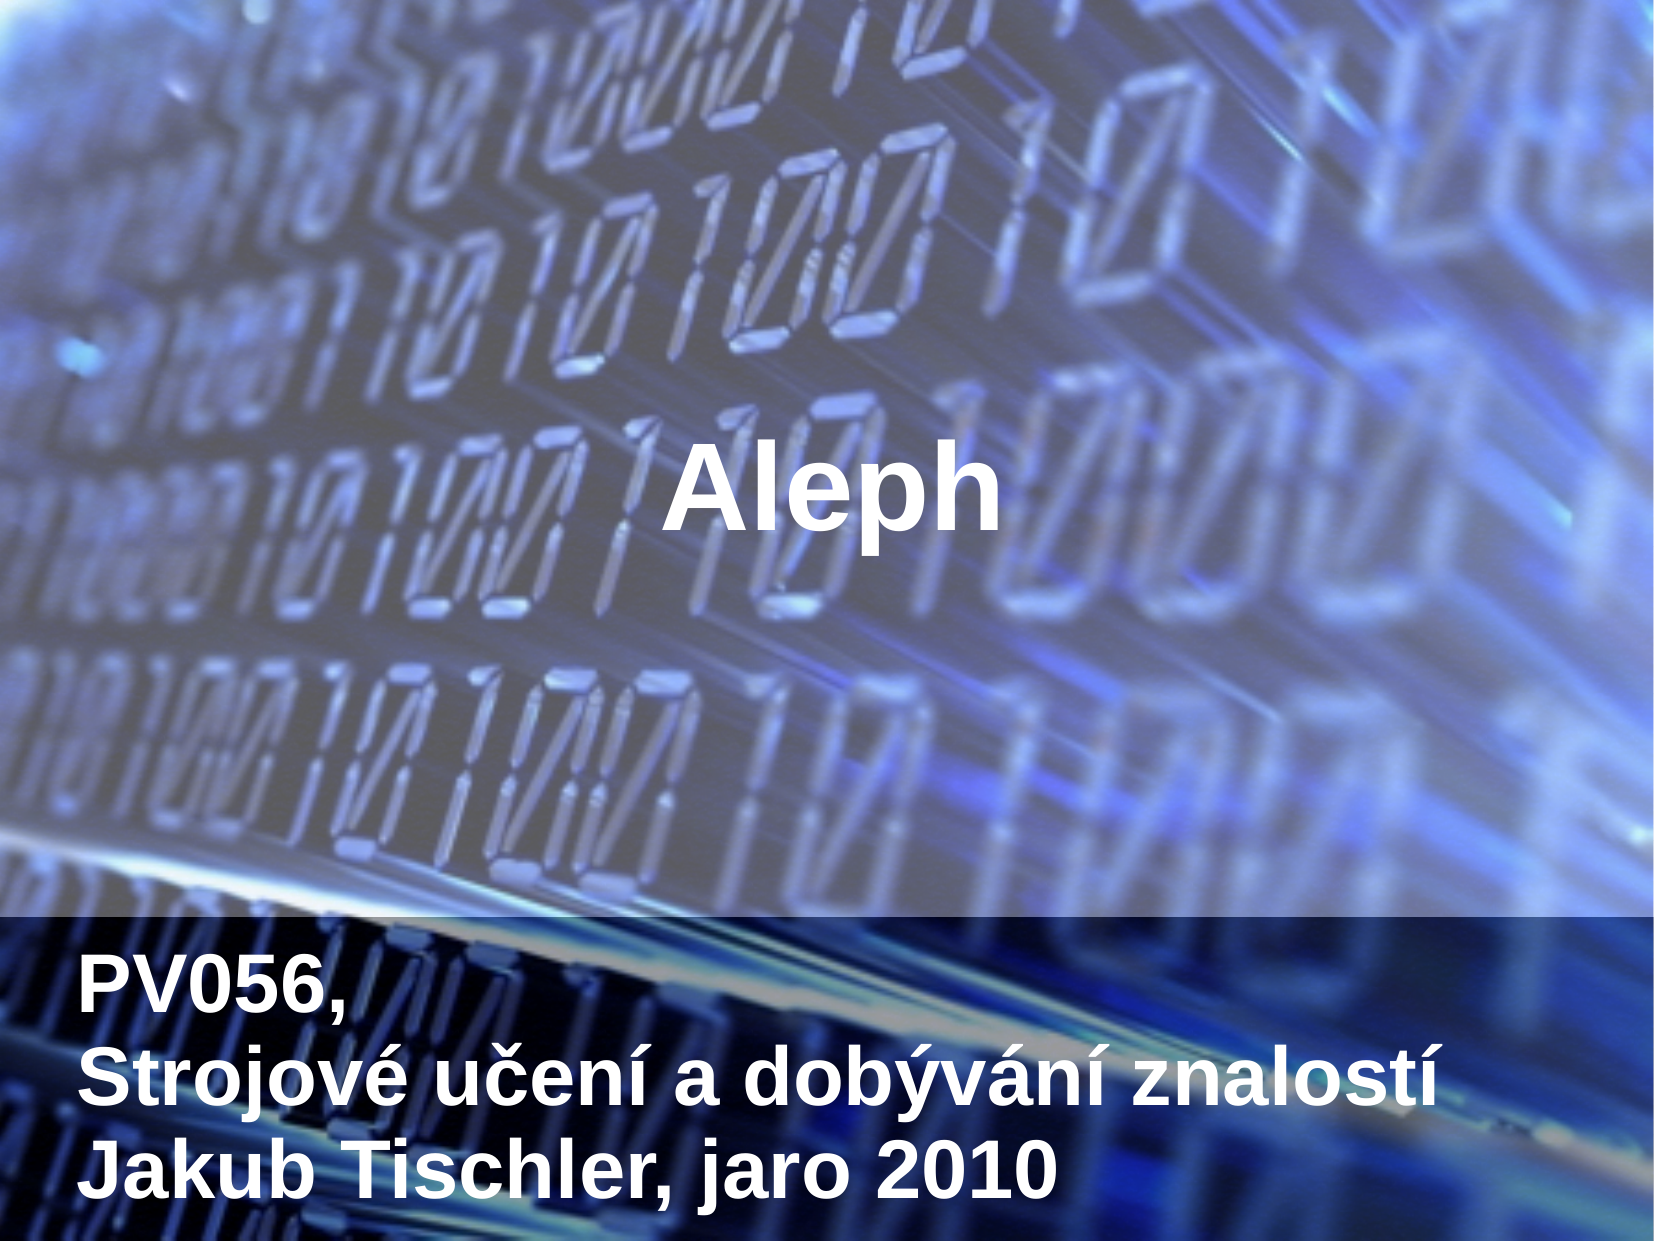

# Aleph
PV056,
Strojové učení a dobývání znalostí
Jakub Tischler, jaro 2010